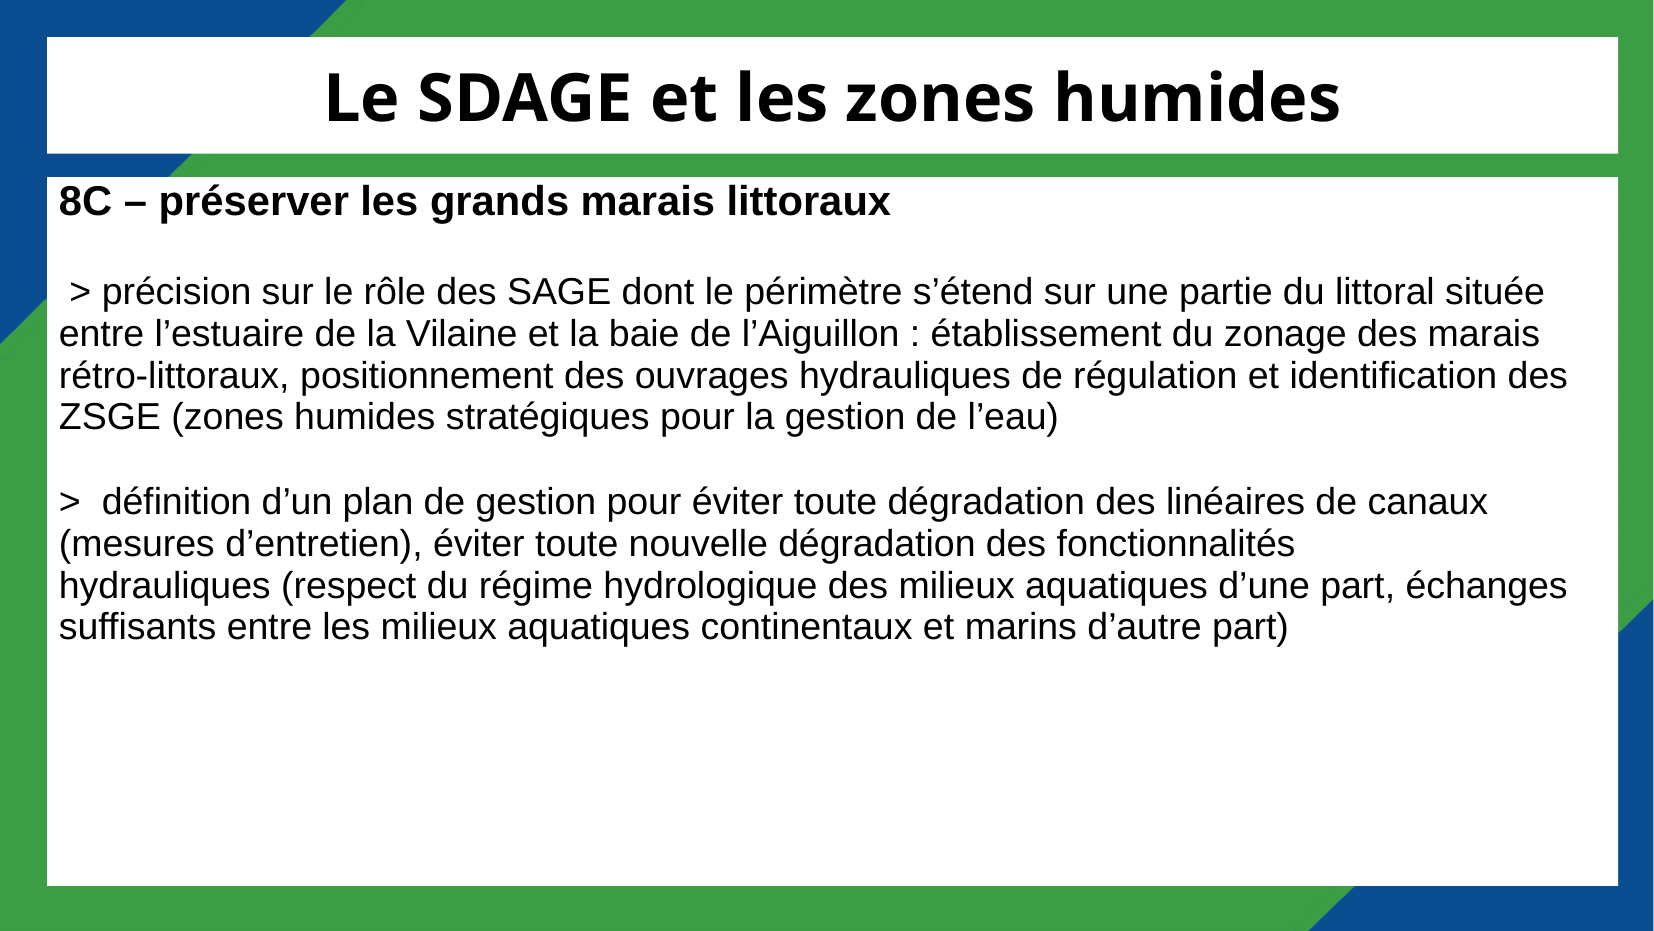

# Le SDAGE et les zones humides
8C – préserver les grands marais littoraux
 > précision sur le rôle des SAGE dont le périmètre s’étend sur une partie du littoral située entre l’estuaire de la Vilaine et la baie de l’Aiguillon : établissement du zonage des marais rétro-littoraux, positionnement des ouvrages hydrauliques de régulation et identification des ZSGE (zones humides stratégiques pour la gestion de l’eau)
> définition d’un plan de gestion pour éviter toute dégradation des linéaires de canaux (mesures d’entretien), éviter toute nouvelle dégradation des fonctionnalités hydrauliques (respect du régime hydrologique des milieux aquatiques d’une part, échanges suffisants entre les milieux aquatiques continentaux et marins d’autre part)